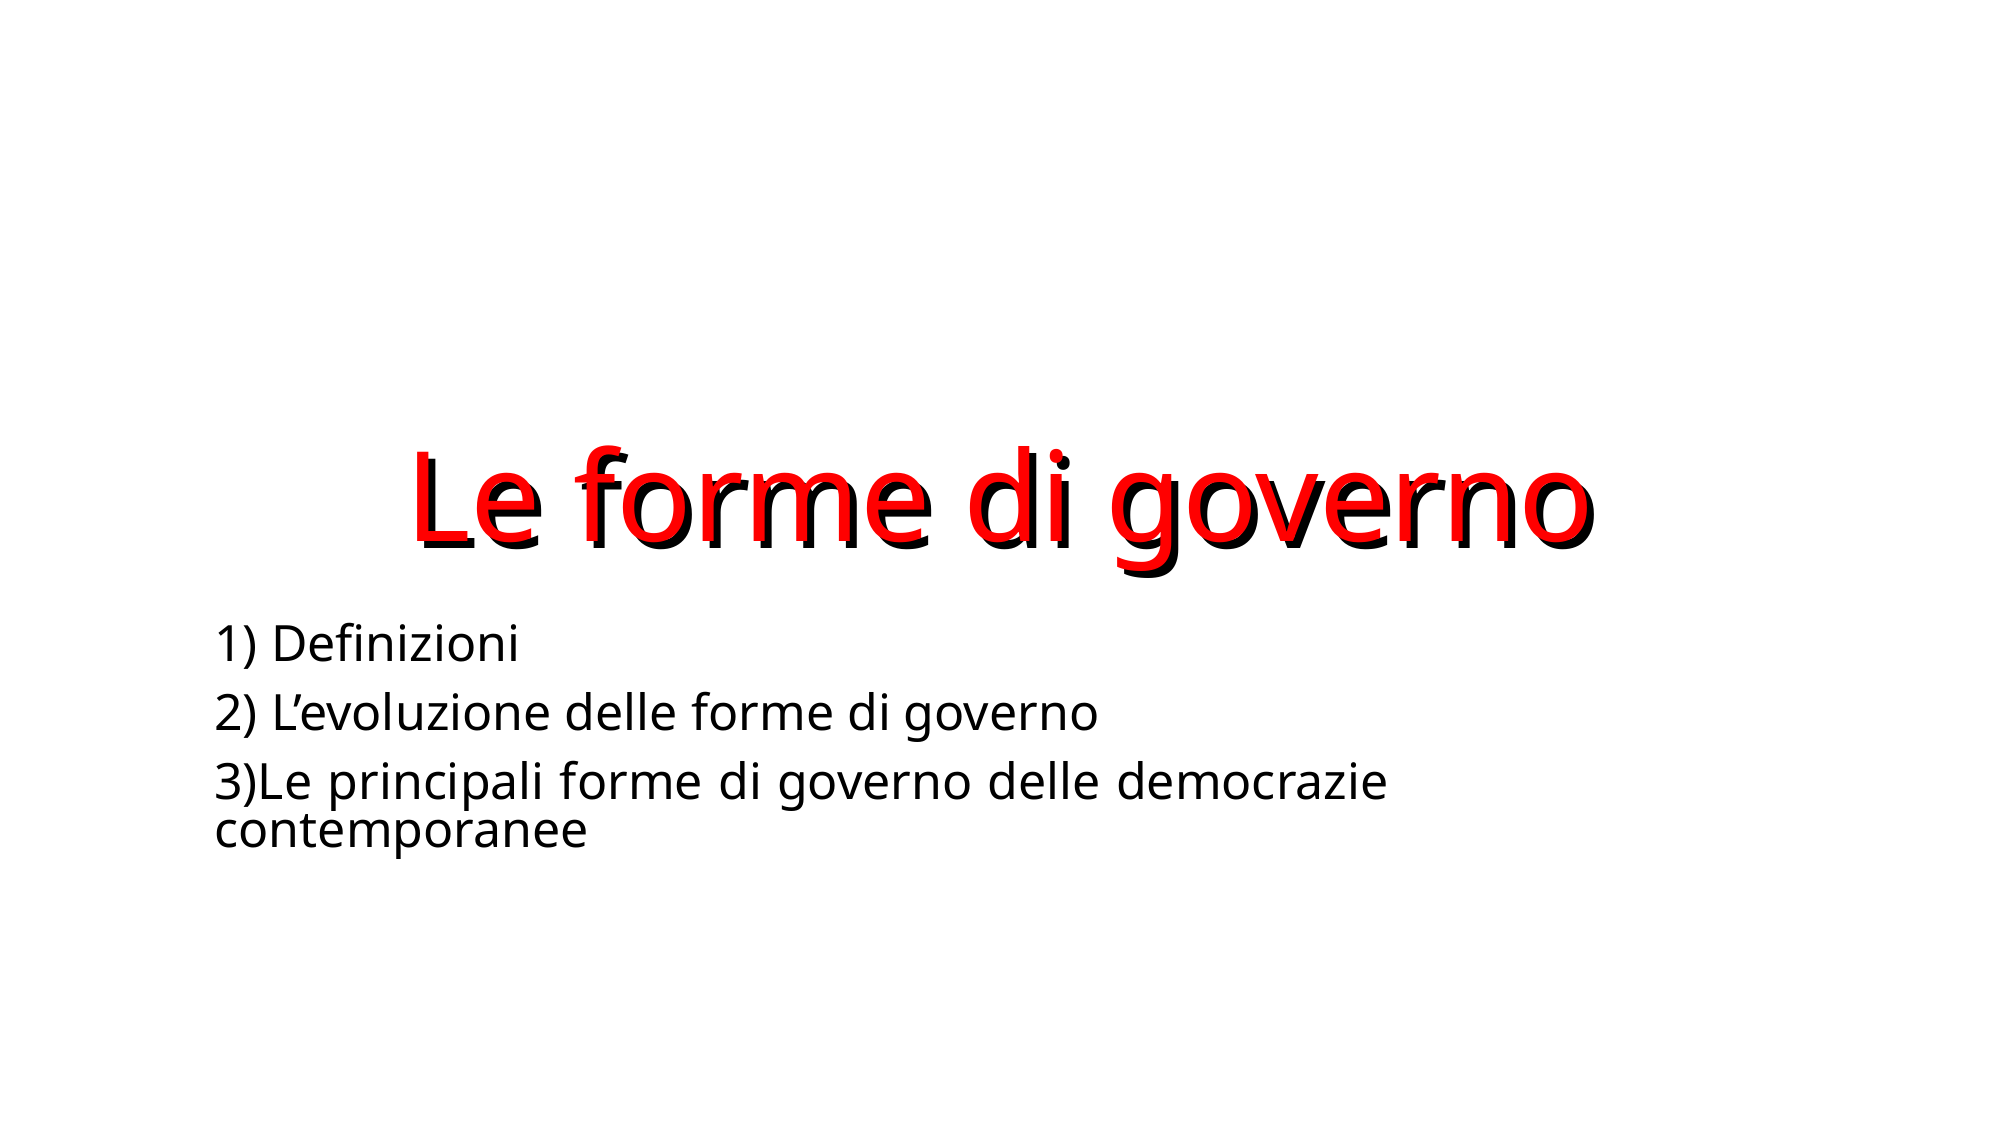

# Le forme di governo
1) Definizioni
2) L’evoluzione delle forme di governo
3)Le principali forme di governo delle democrazie contemporanee